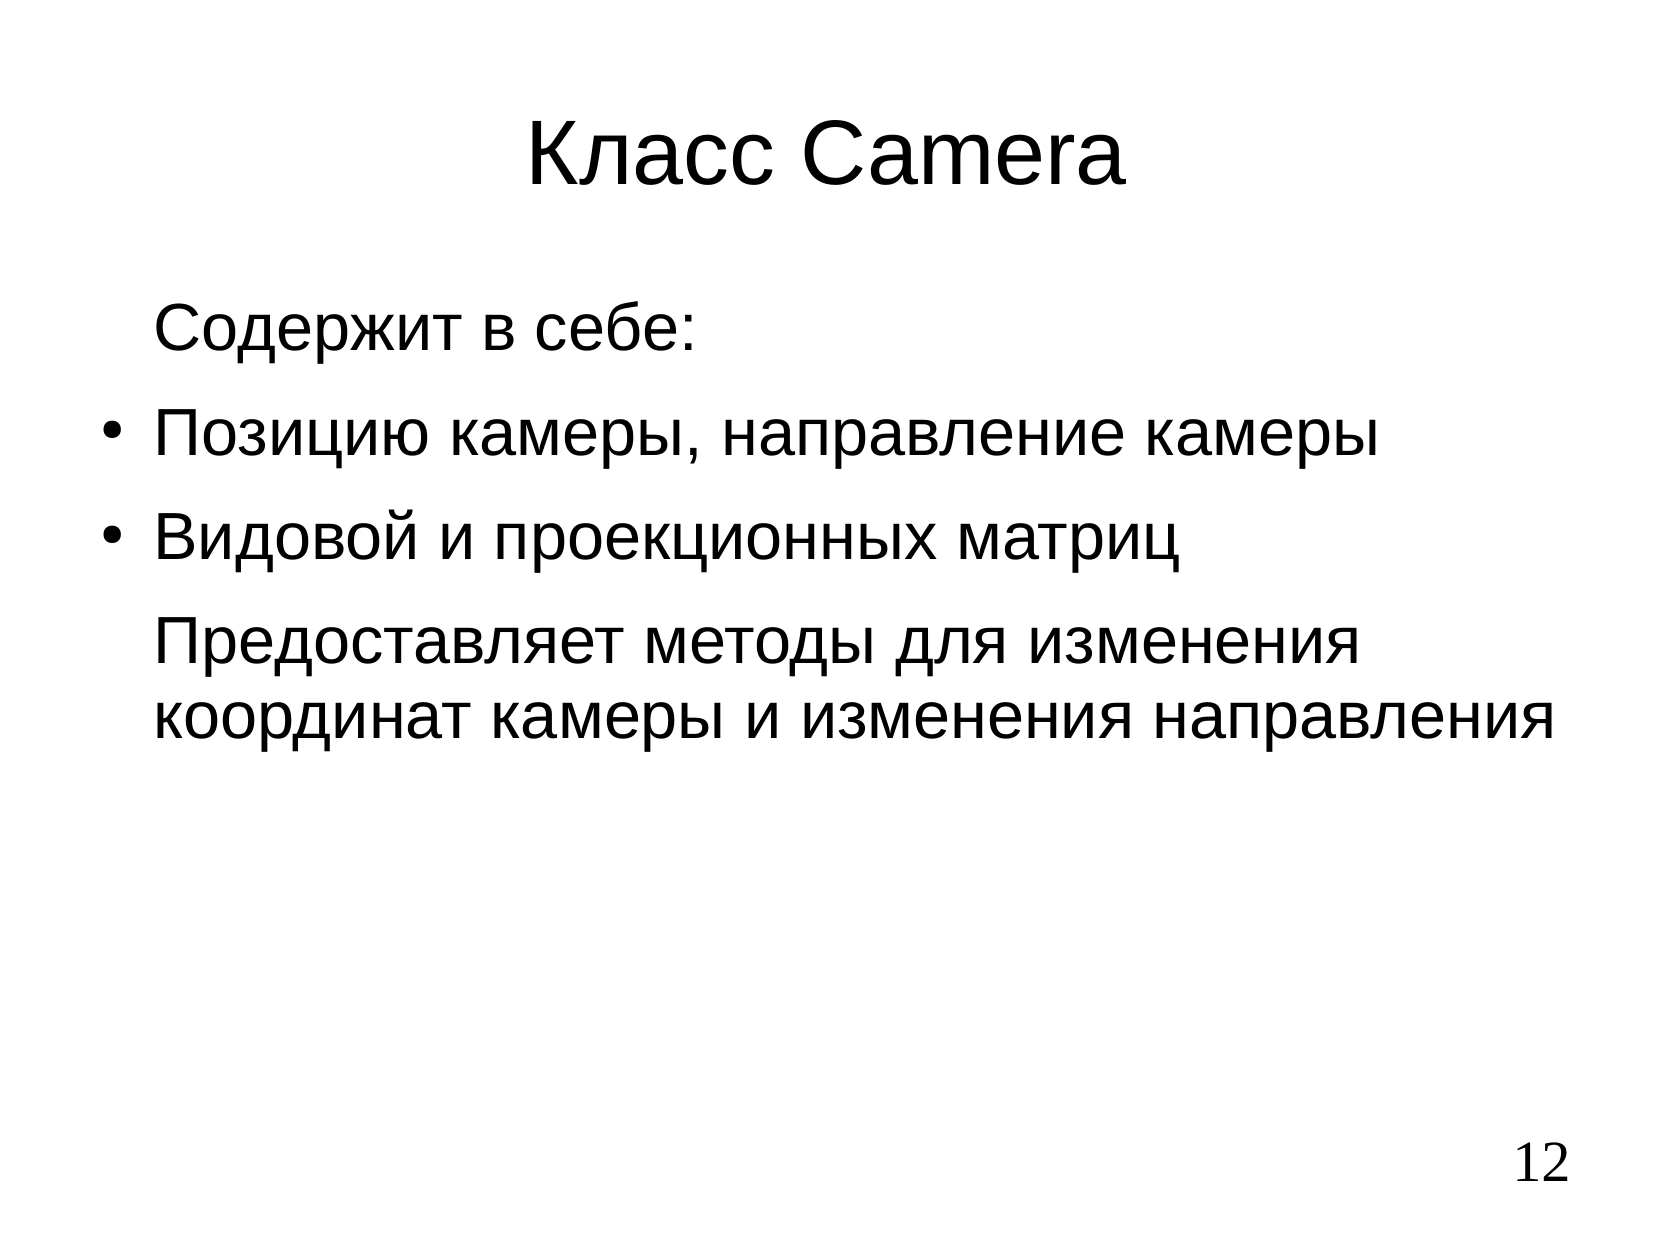

# Класс Camera
Содержит в себе:
Позицию камеры, направление камеры
Видовой и проекционных матриц
Предоставляет методы для изменения координат камеры и изменения направления
12